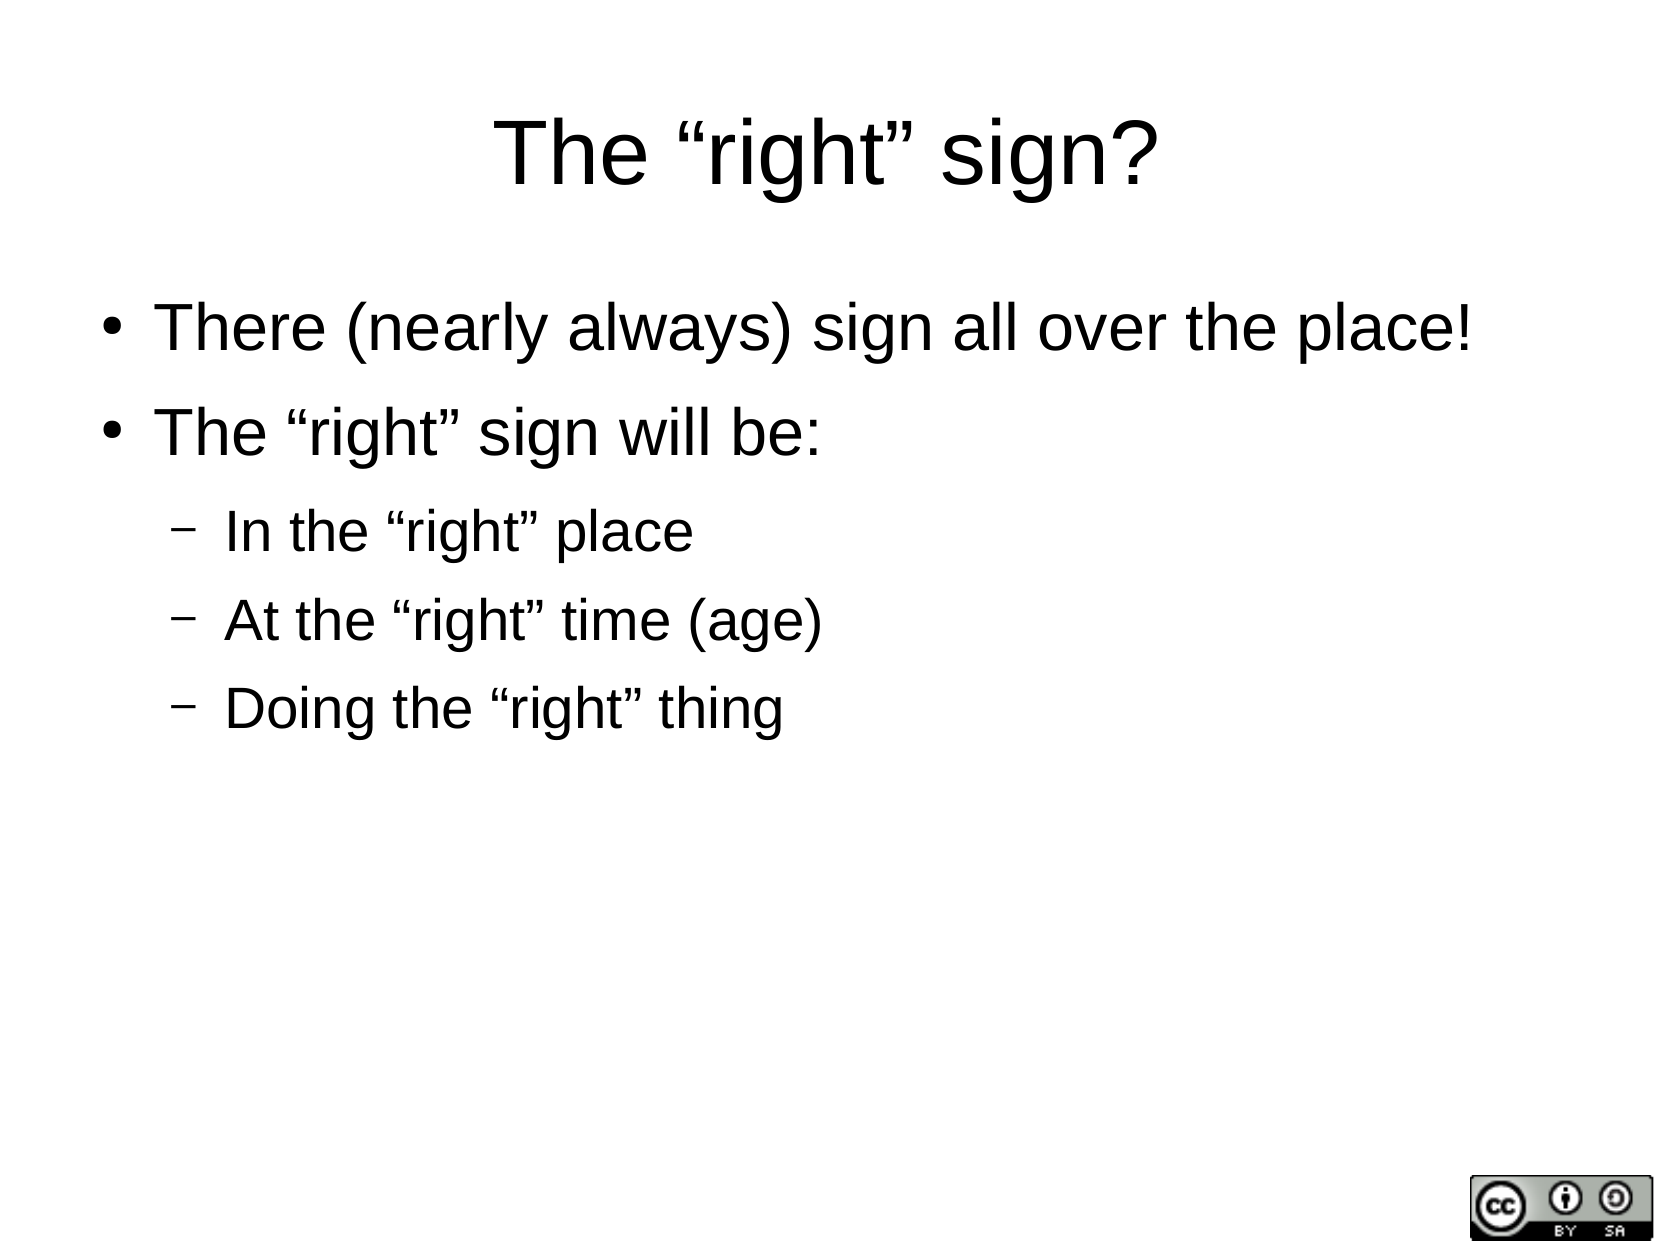

# The “right” sign?
There (nearly always) sign all over the place!
The “right” sign will be:
In the “right” place
At the “right” time (age)
Doing the “right” thing